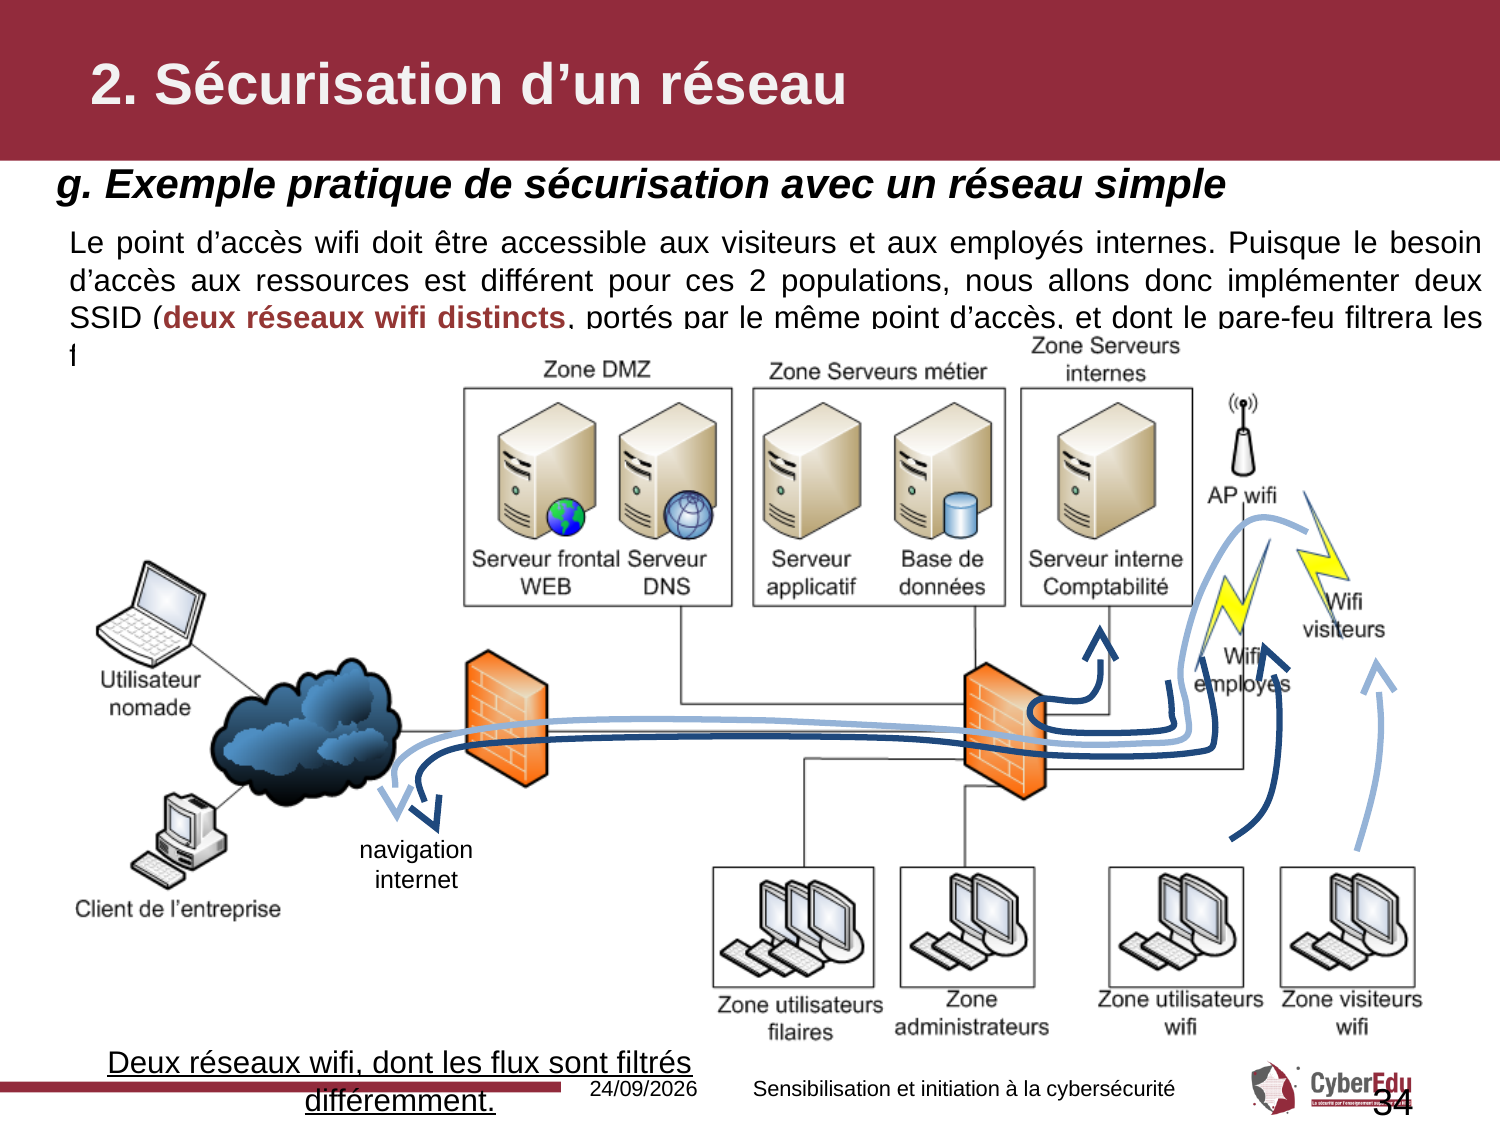

# 2. Sécurisation d’un réseau
g. Exemple pratique de sécurisation avec un réseau simple
Le point d’accès wifi doit être accessible aux visiteurs et aux employés internes. Puisque le besoin d’accès aux ressources est différent pour ces 2 populations, nous allons donc implémenter deux SSID (deux réseaux wifi distincts, portés par le même point d’accès, et dont le pare-feu filtrera les flux).
navigation internet
Deux réseaux wifi, dont les flux sont filtrés différemment.
Sensibilisation et initiation à la cybersécurité